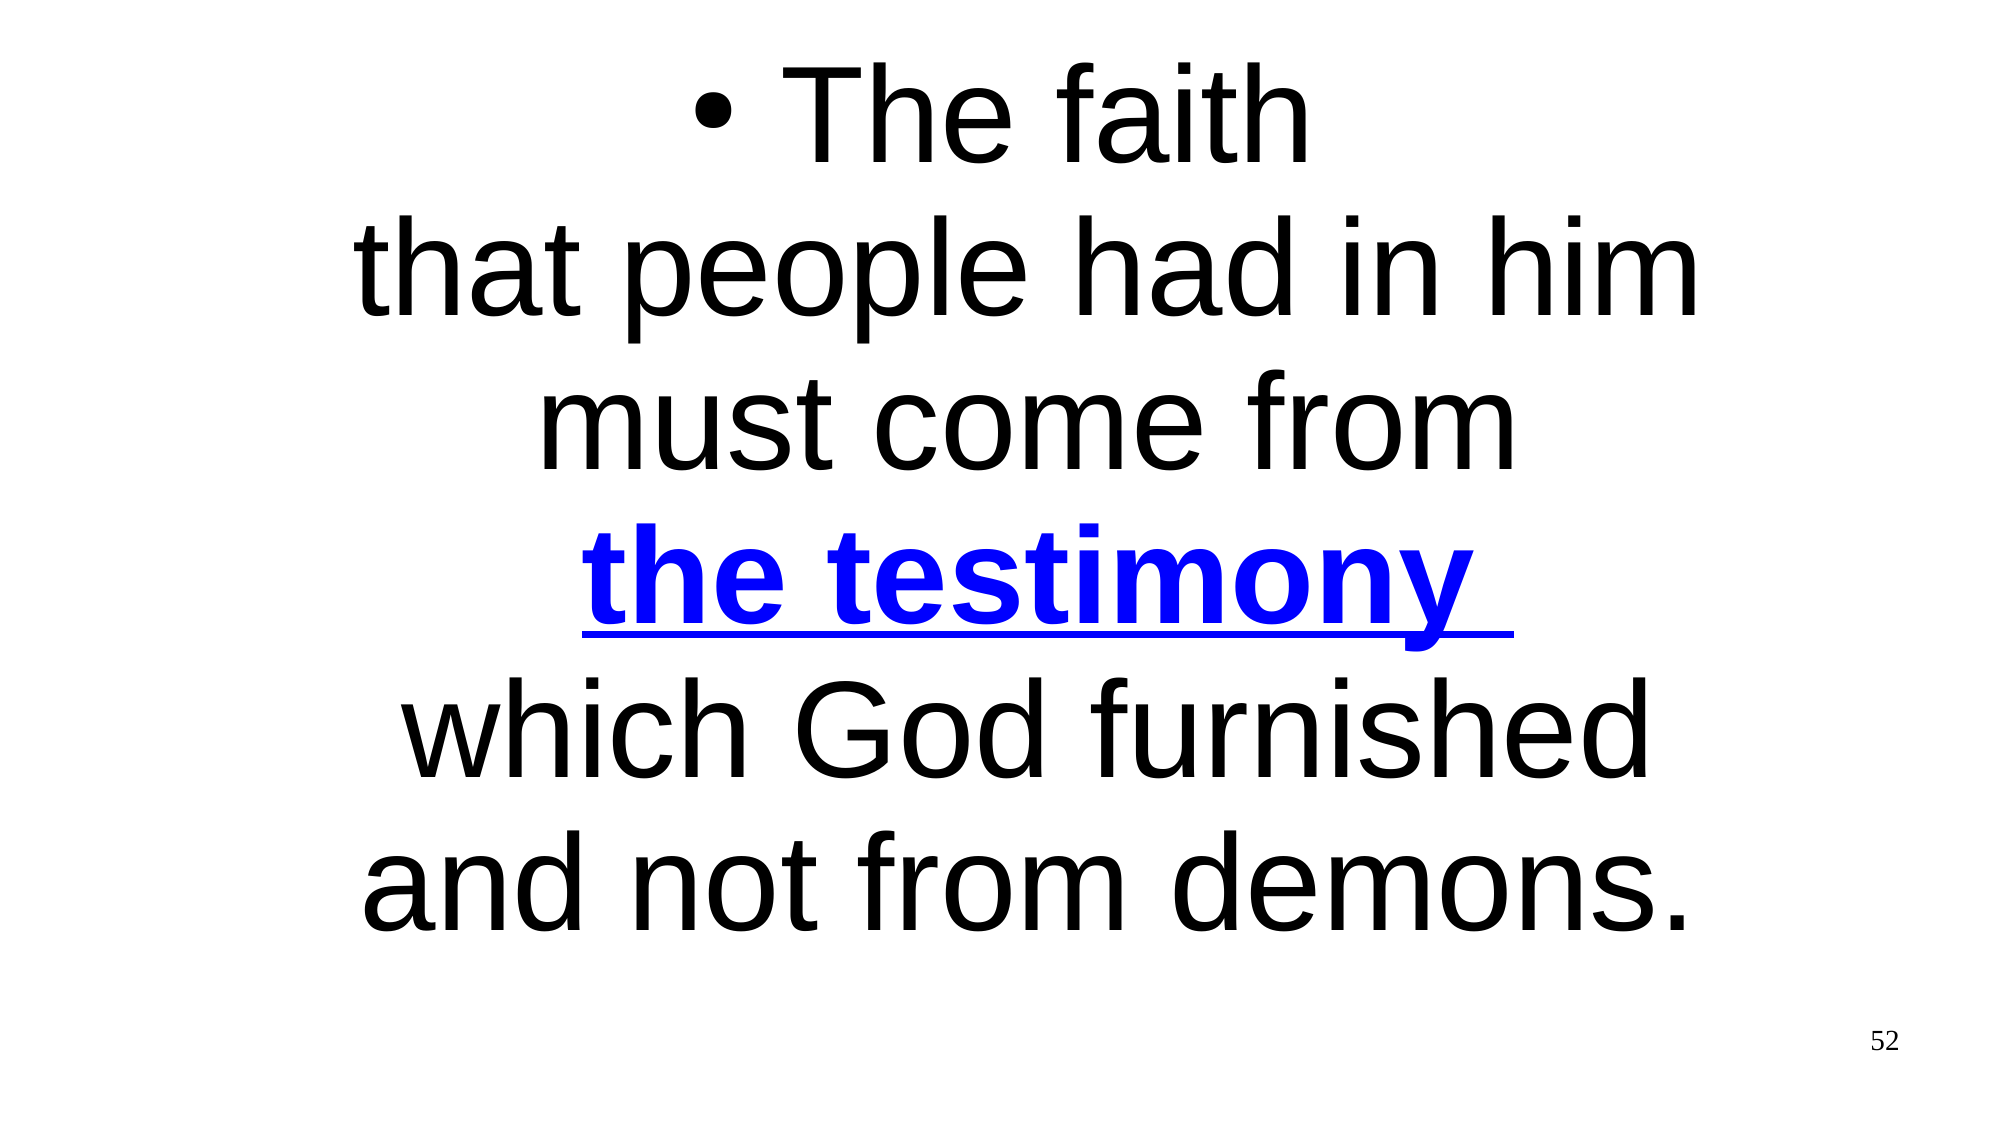

# The faith that people had in him must come from the testimony which God furnished and not from demons.
52